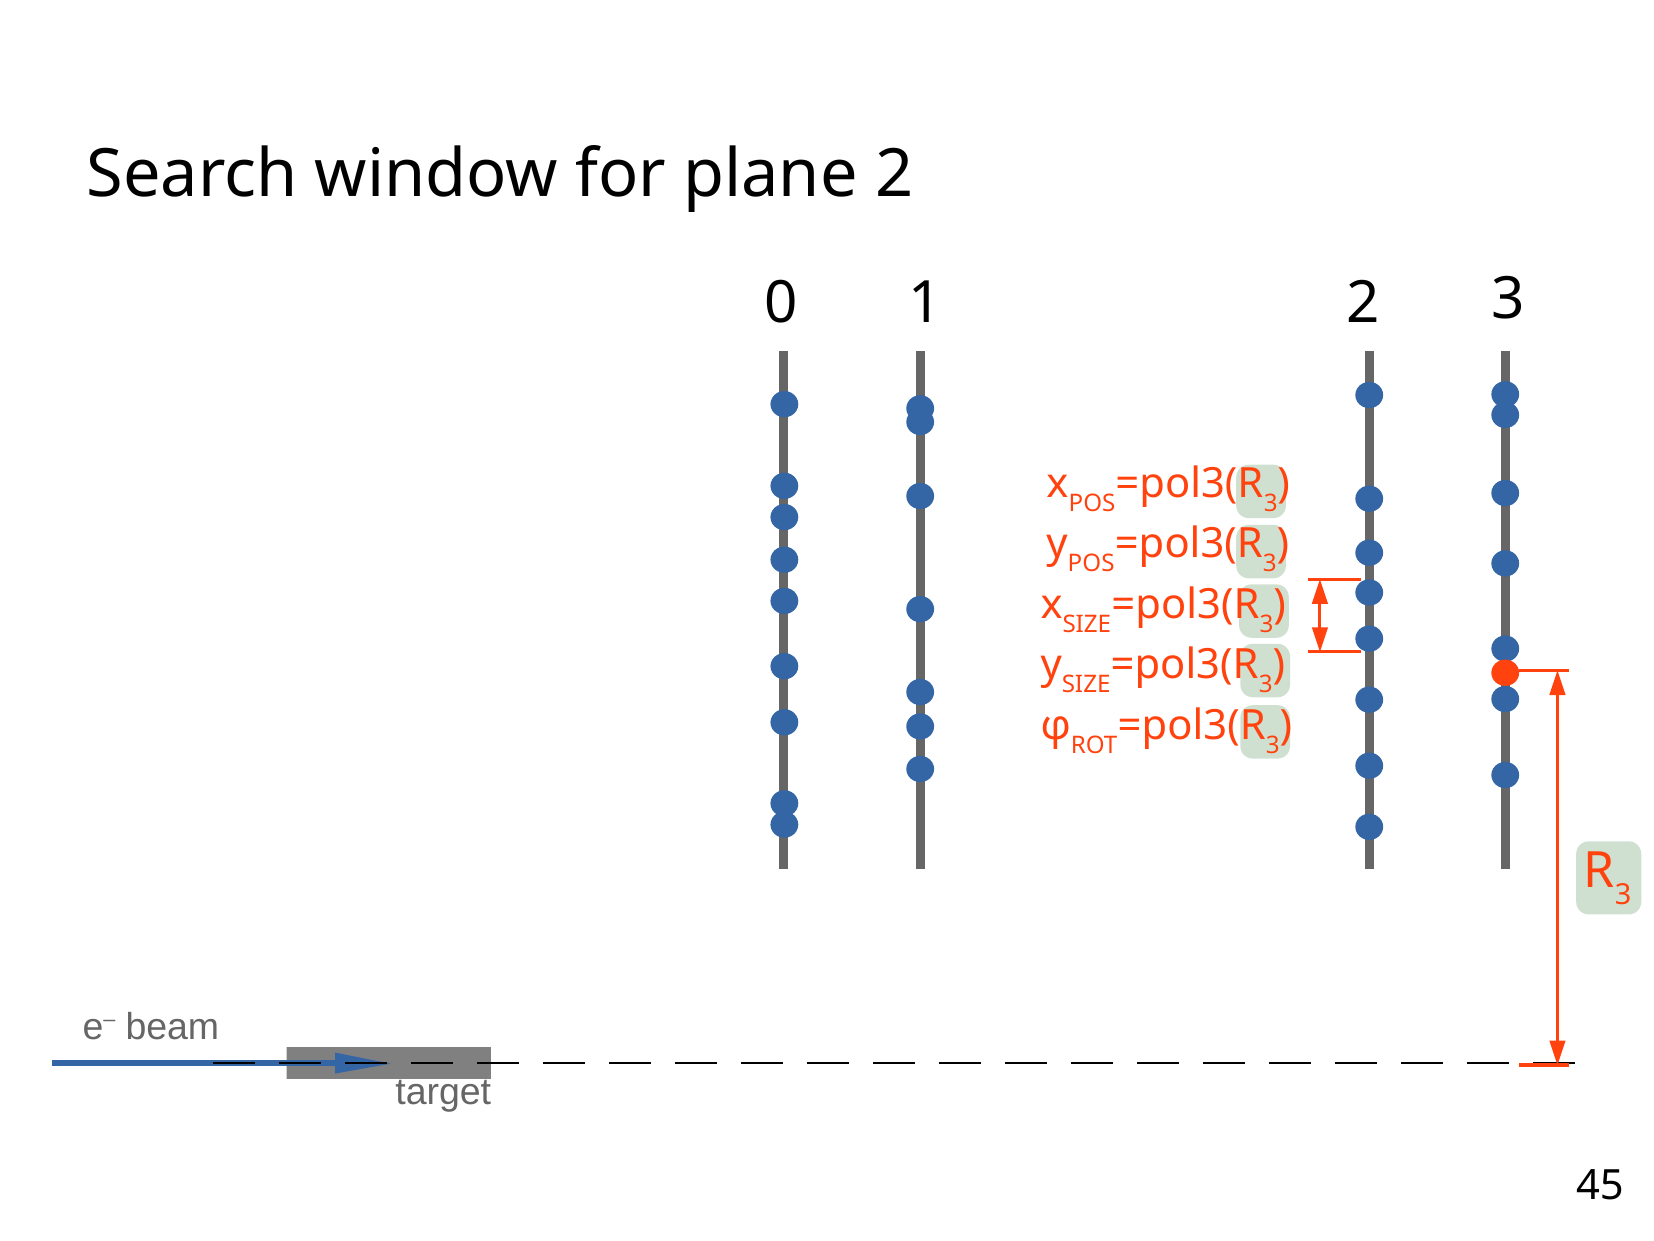

Search window for plane 2
3
0
1
2
xPOS=pol3(R3)
yPOS=pol3(R3)
xSIZE=pol3(R3)
ySIZE=pol3(R3)
φROT=pol3(R3)
R3
e– beam
target
45